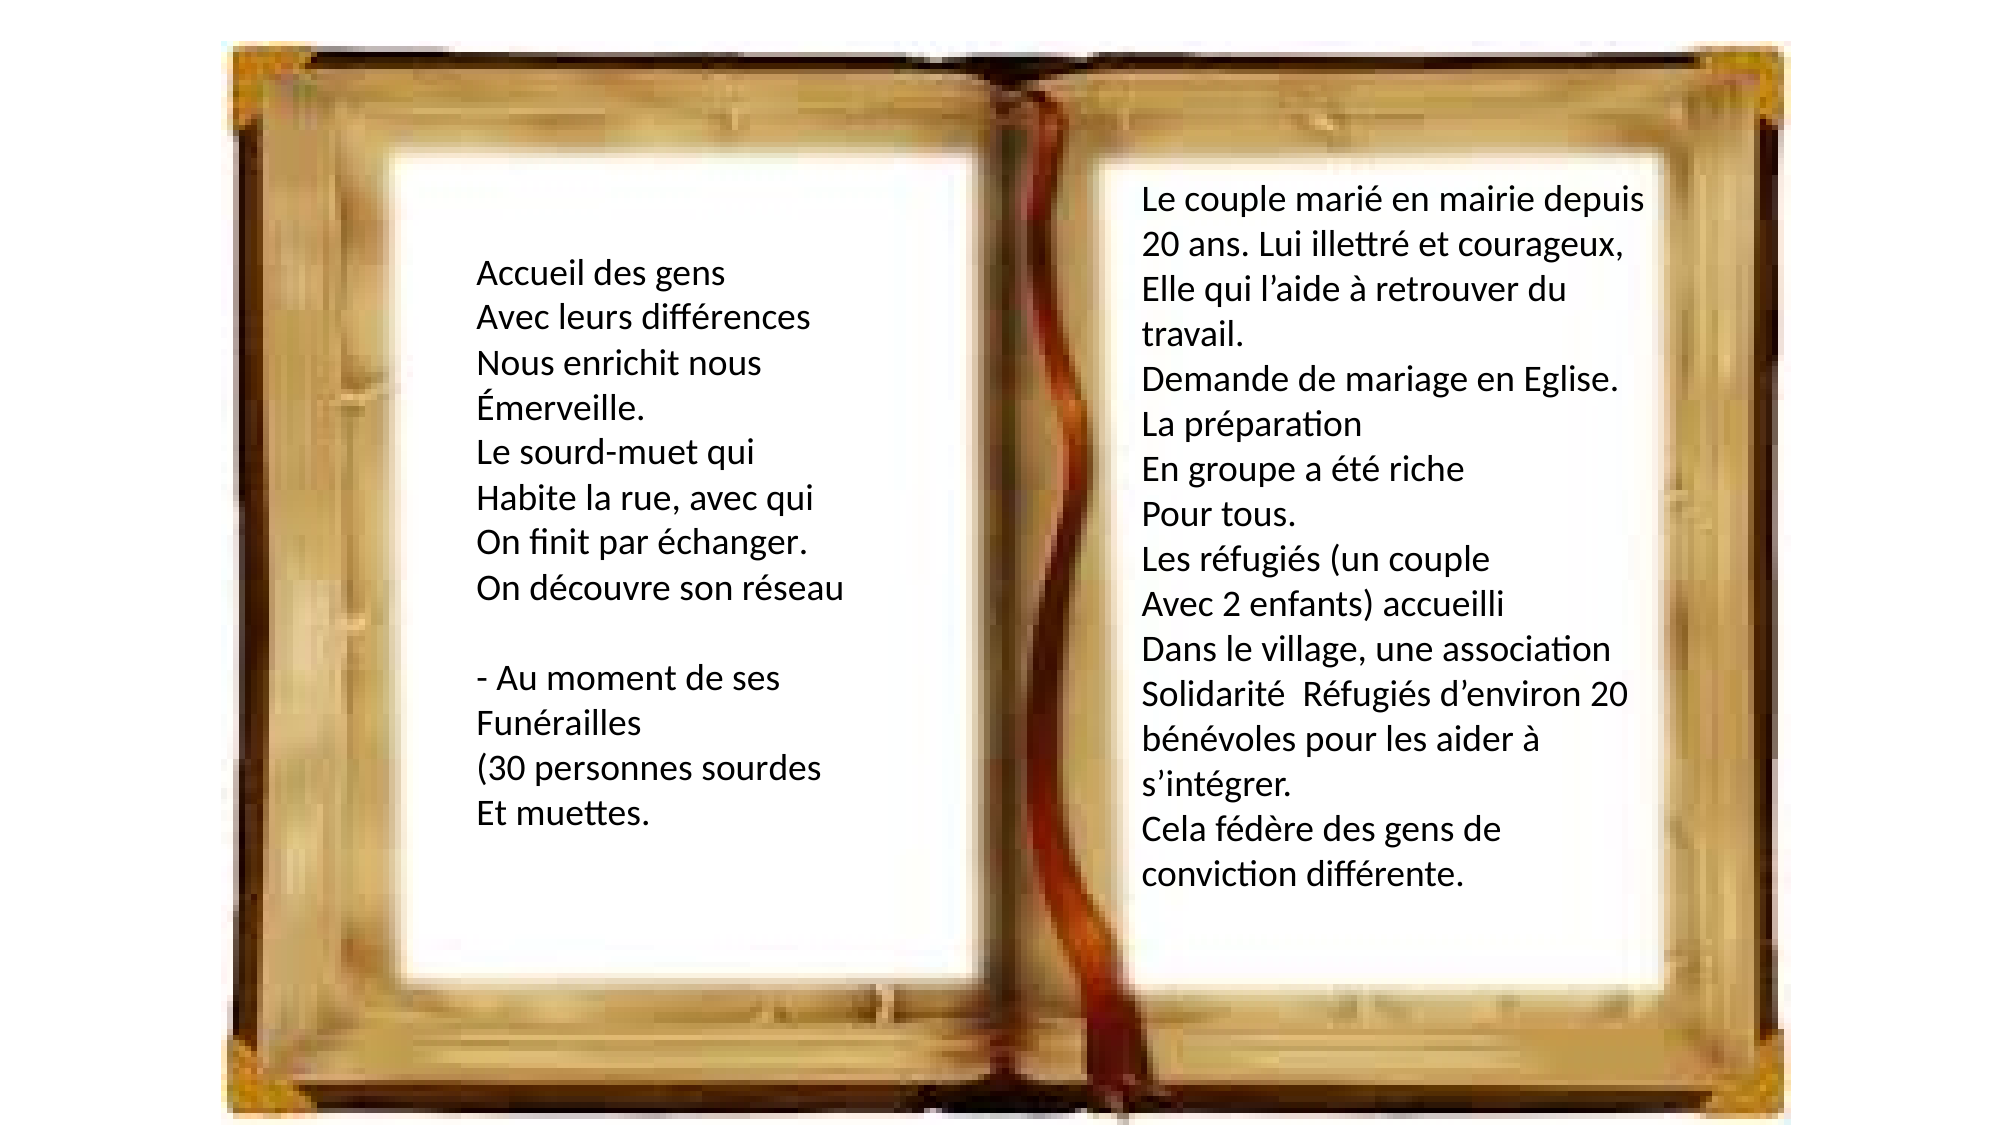

Le couple marié en mairie depuis 20 ans. Lui illettré et courageux,
Elle qui l’aide à retrouver du travail.
Demande de mariage en Eglise. La préparation
En groupe a été riche
Pour tous.
Les réfugiés (un couple
Avec 2 enfants) accueilli
Dans le village, une association Solidarité Réfugiés d’environ 20 bénévoles pour les aider à s’intégrer.
Cela fédère des gens de conviction différente.
Accueil des gens
Avec leurs différences
Nous enrichit nous
Émerveille.
Le sourd-muet qui
Habite la rue, avec qui
On finit par échanger.
On découvre son réseau
- Au moment de ses
Funérailles
(30 personnes sourdes
Et muettes.